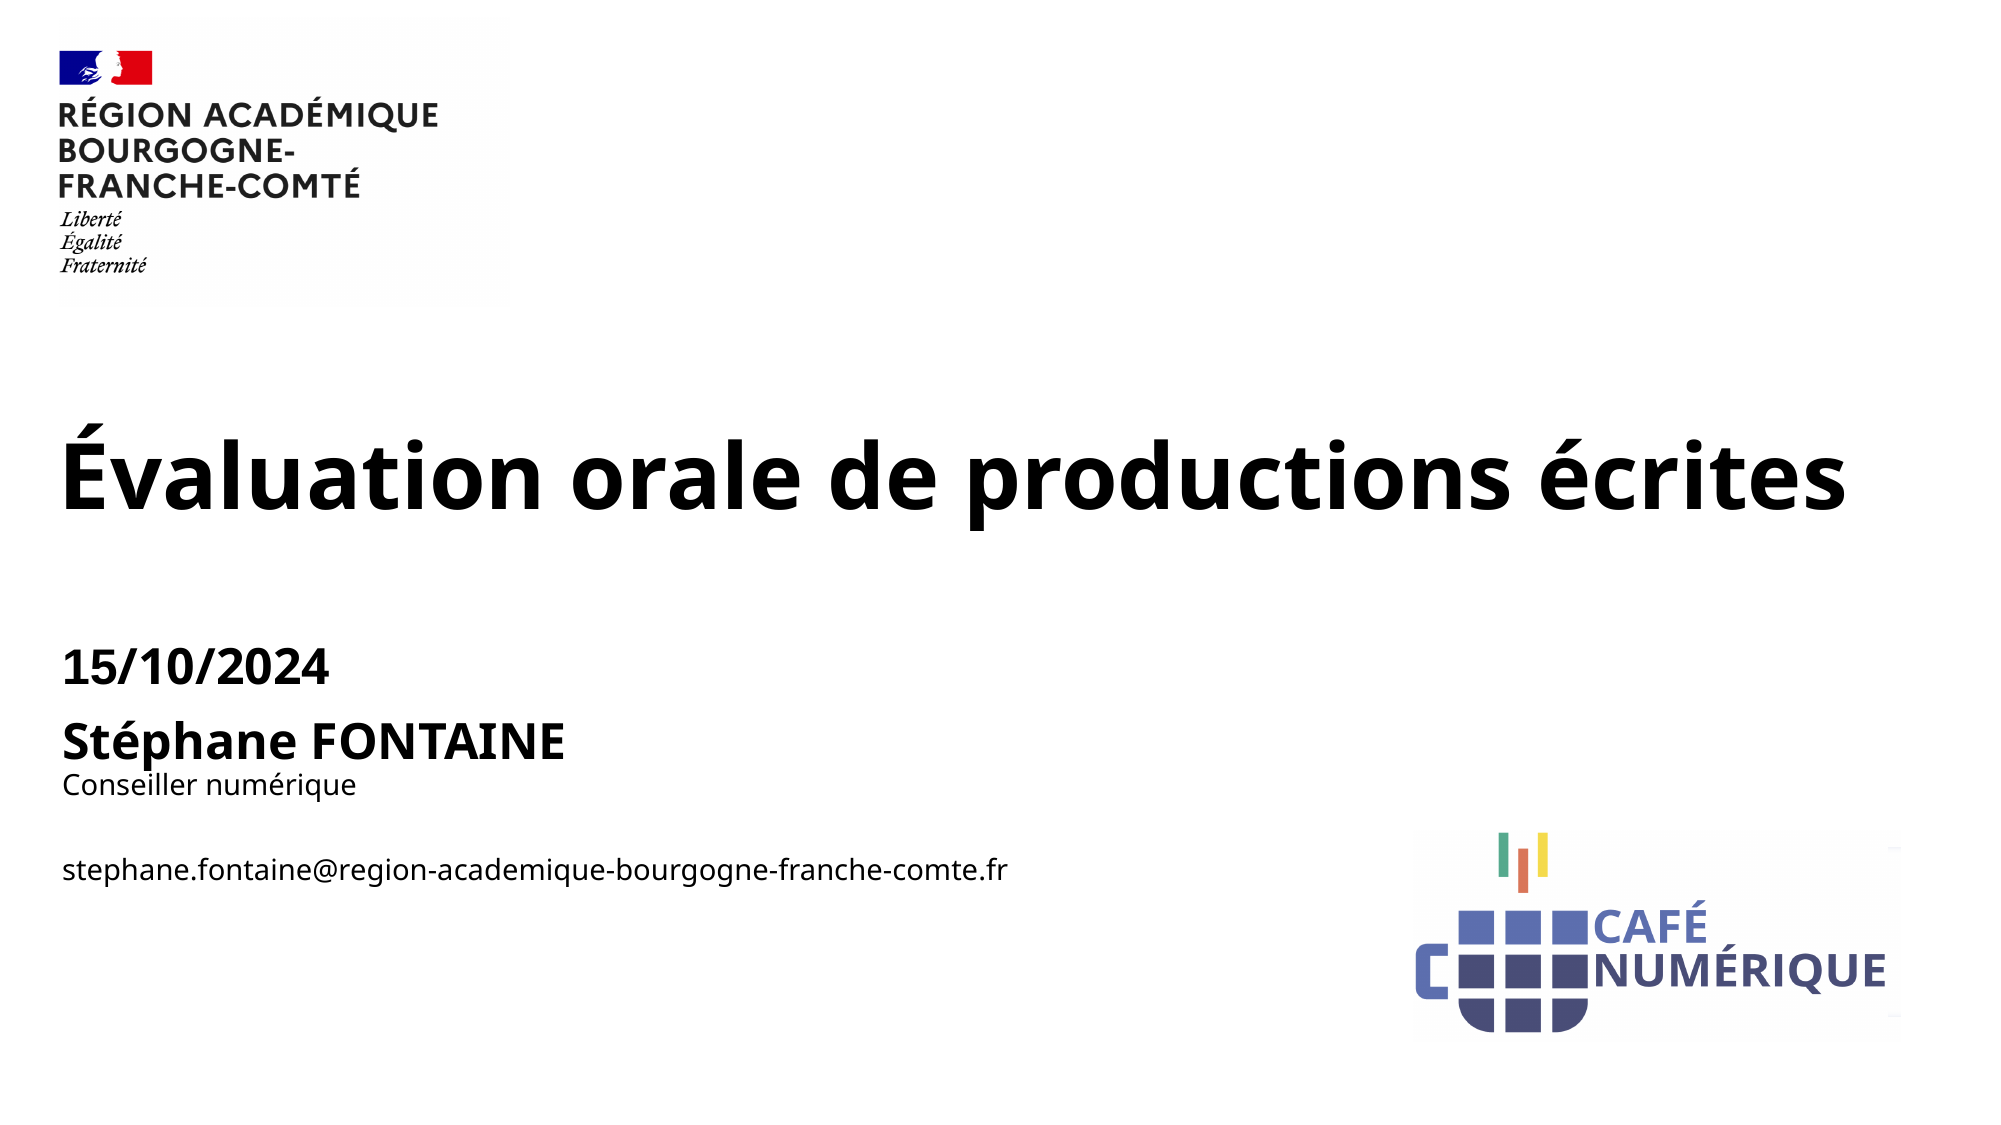

# Évaluation orale de productions écrites
15/10/2024
Stéphane FONTAINE
Conseiller numérique
stephane.fontaine@region-academique-bourgogne-franche-comte.fr